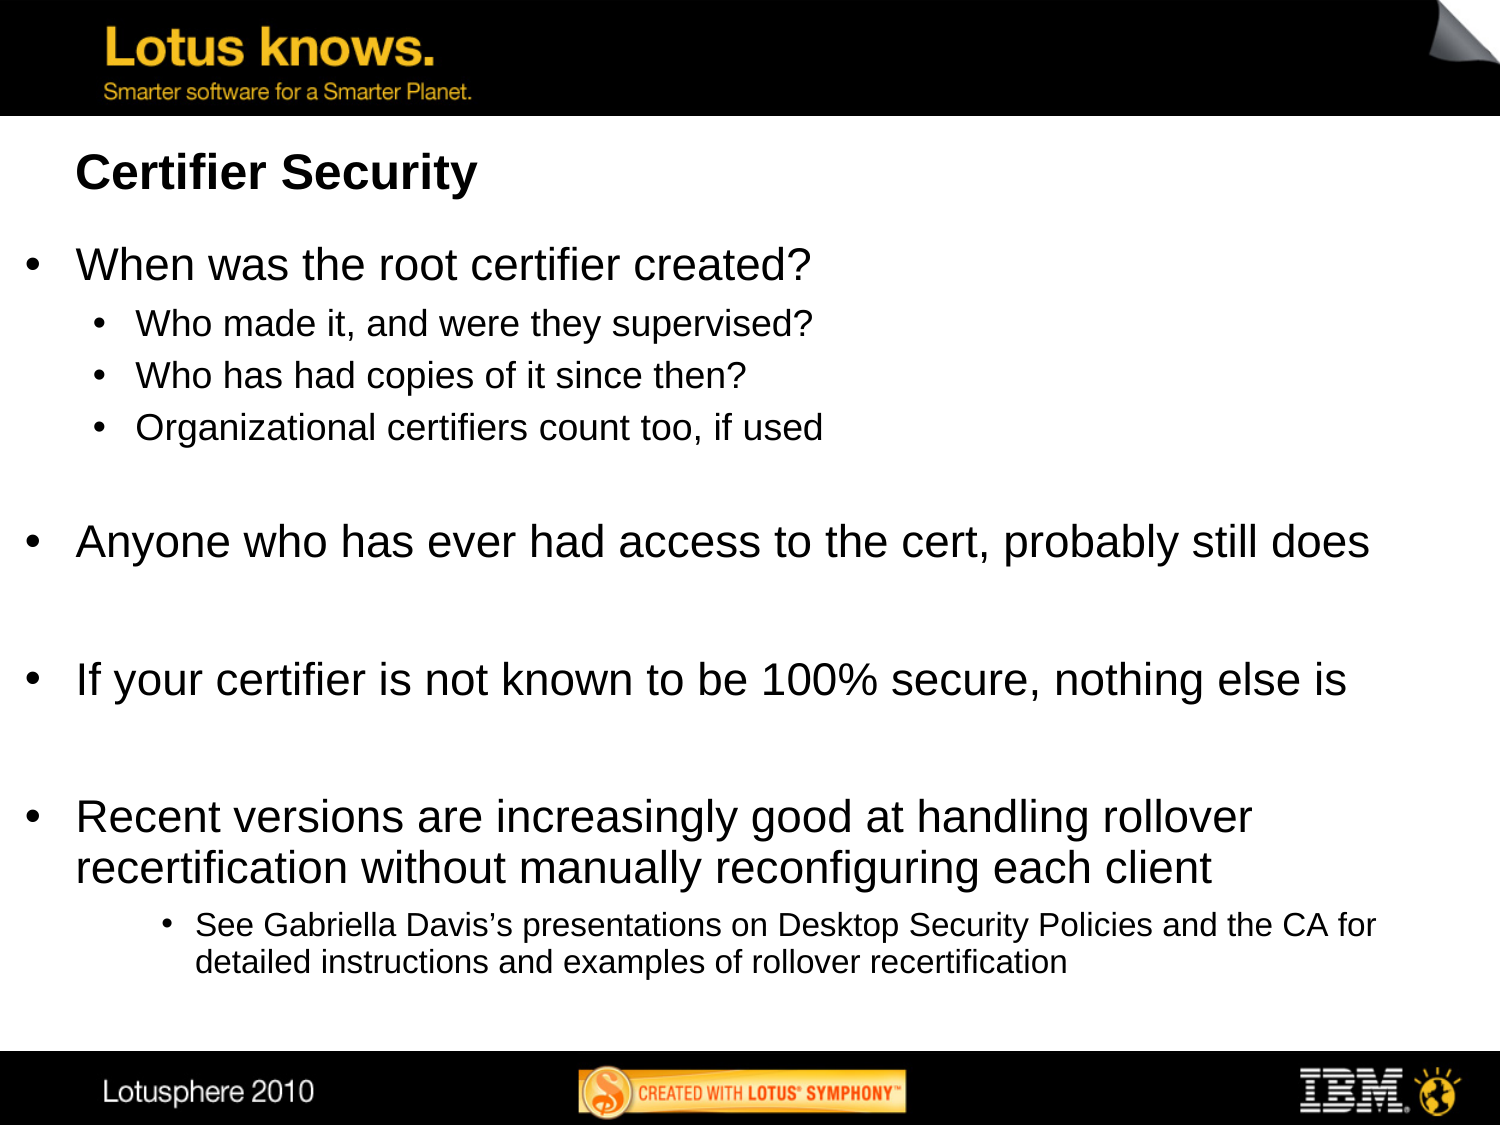

# Certifier Security
When was the root certifier created?
Who made it, and were they supervised?
Who has had copies of it since then?
Organizational certifiers count too, if used
Anyone who has ever had access to the cert, probably still does
If your certifier is not known to be 100% secure, nothing else is
Recent versions are increasingly good at handling rollover recertification without manually reconfiguring each client
See Gabriella Davis’s presentations on Desktop Security Policies and the CA for detailed instructions and examples of rollover recertification